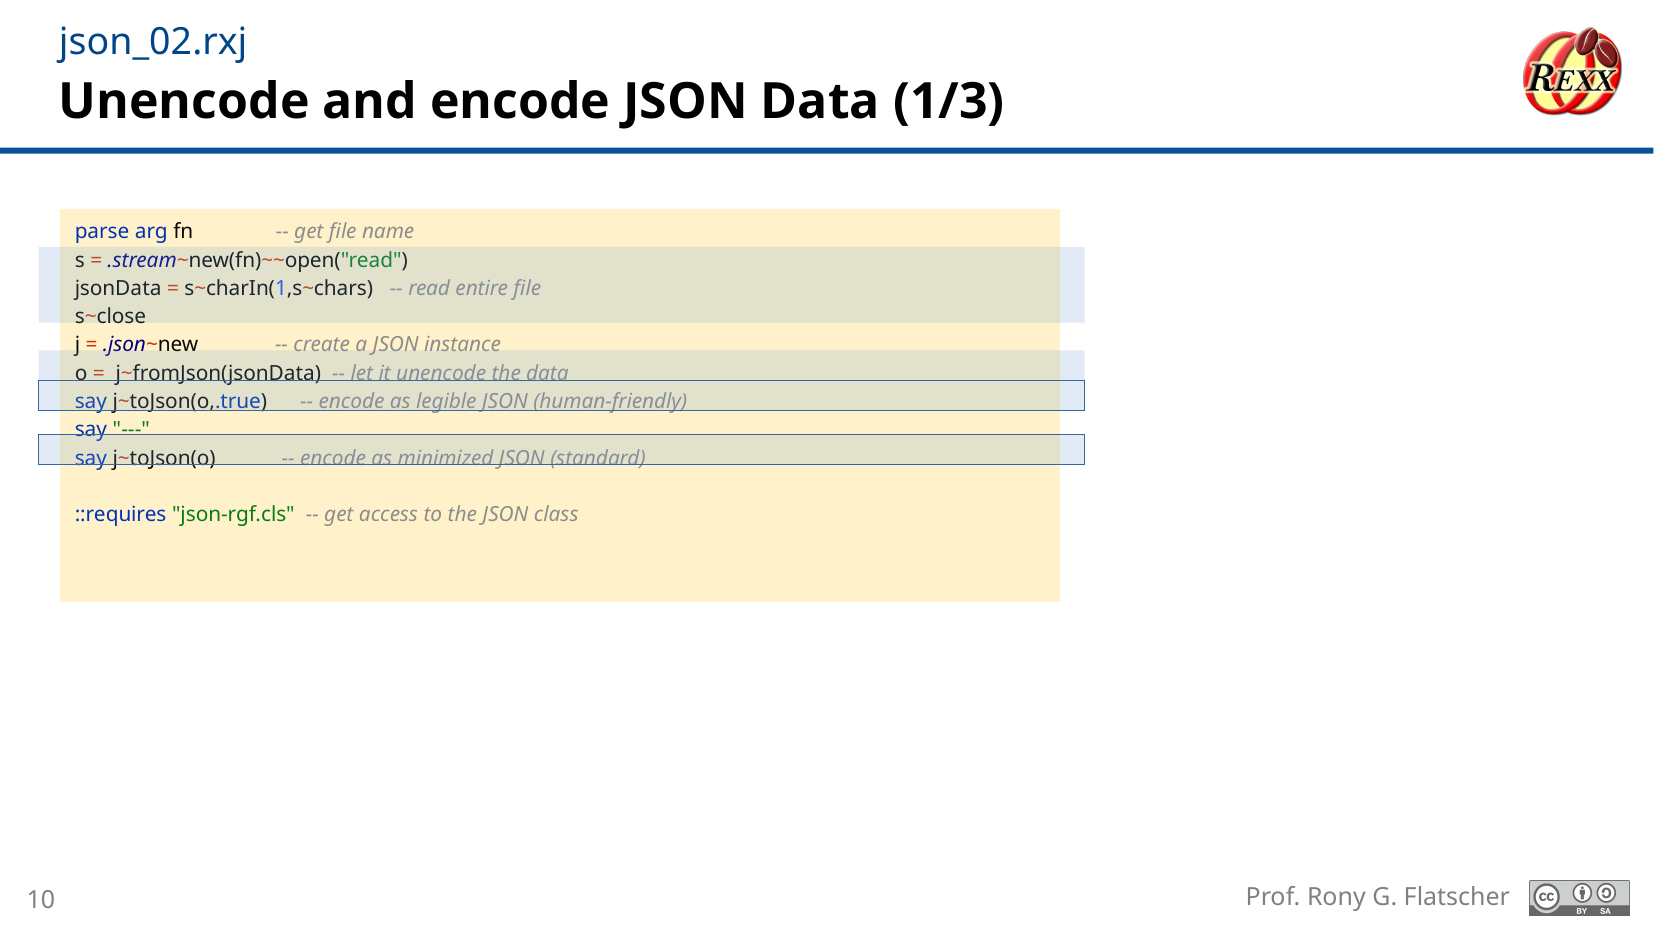

# json_02.rxj Unencode and encode JSON Data (1/3)
parse arg fn -- get file name
s = .stream~new(fn)~~open("read")
jsonData = s~charIn(1,s~chars) -- read entire file
s~close
j = .json~new -- create a JSON instance
o = j~fromJson(jsonData) -- let it unencode the data
say j~toJson(o,.true) -- encode as legible JSON (human-friendly)
say "---"
say j~toJson(o) -- encode as minimized JSON (standard)
::requires "json-rgf.cls" -- get access to the JSON class